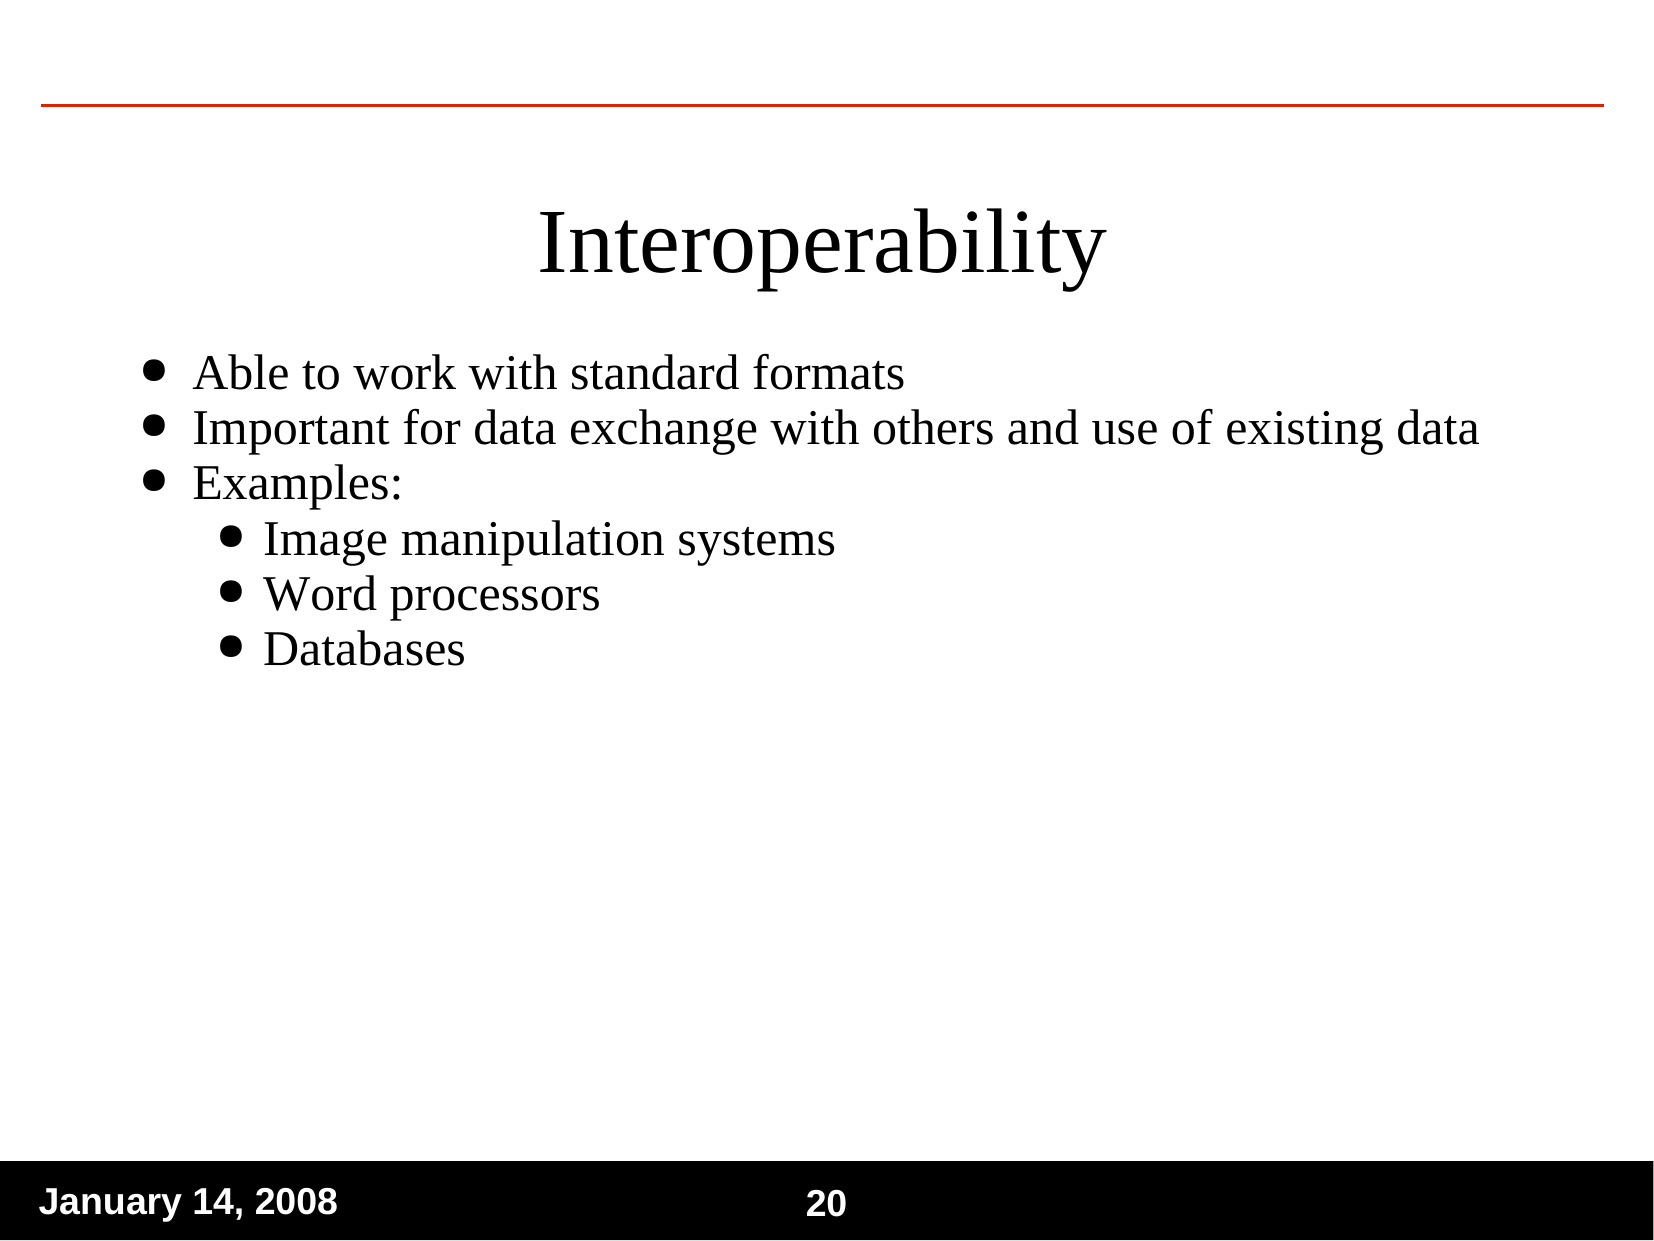

# Interoperability
Able to work with standard formats
Important for data exchange with others and use of existing data
Examples:
Image manipulation systems
Word processors
Databases